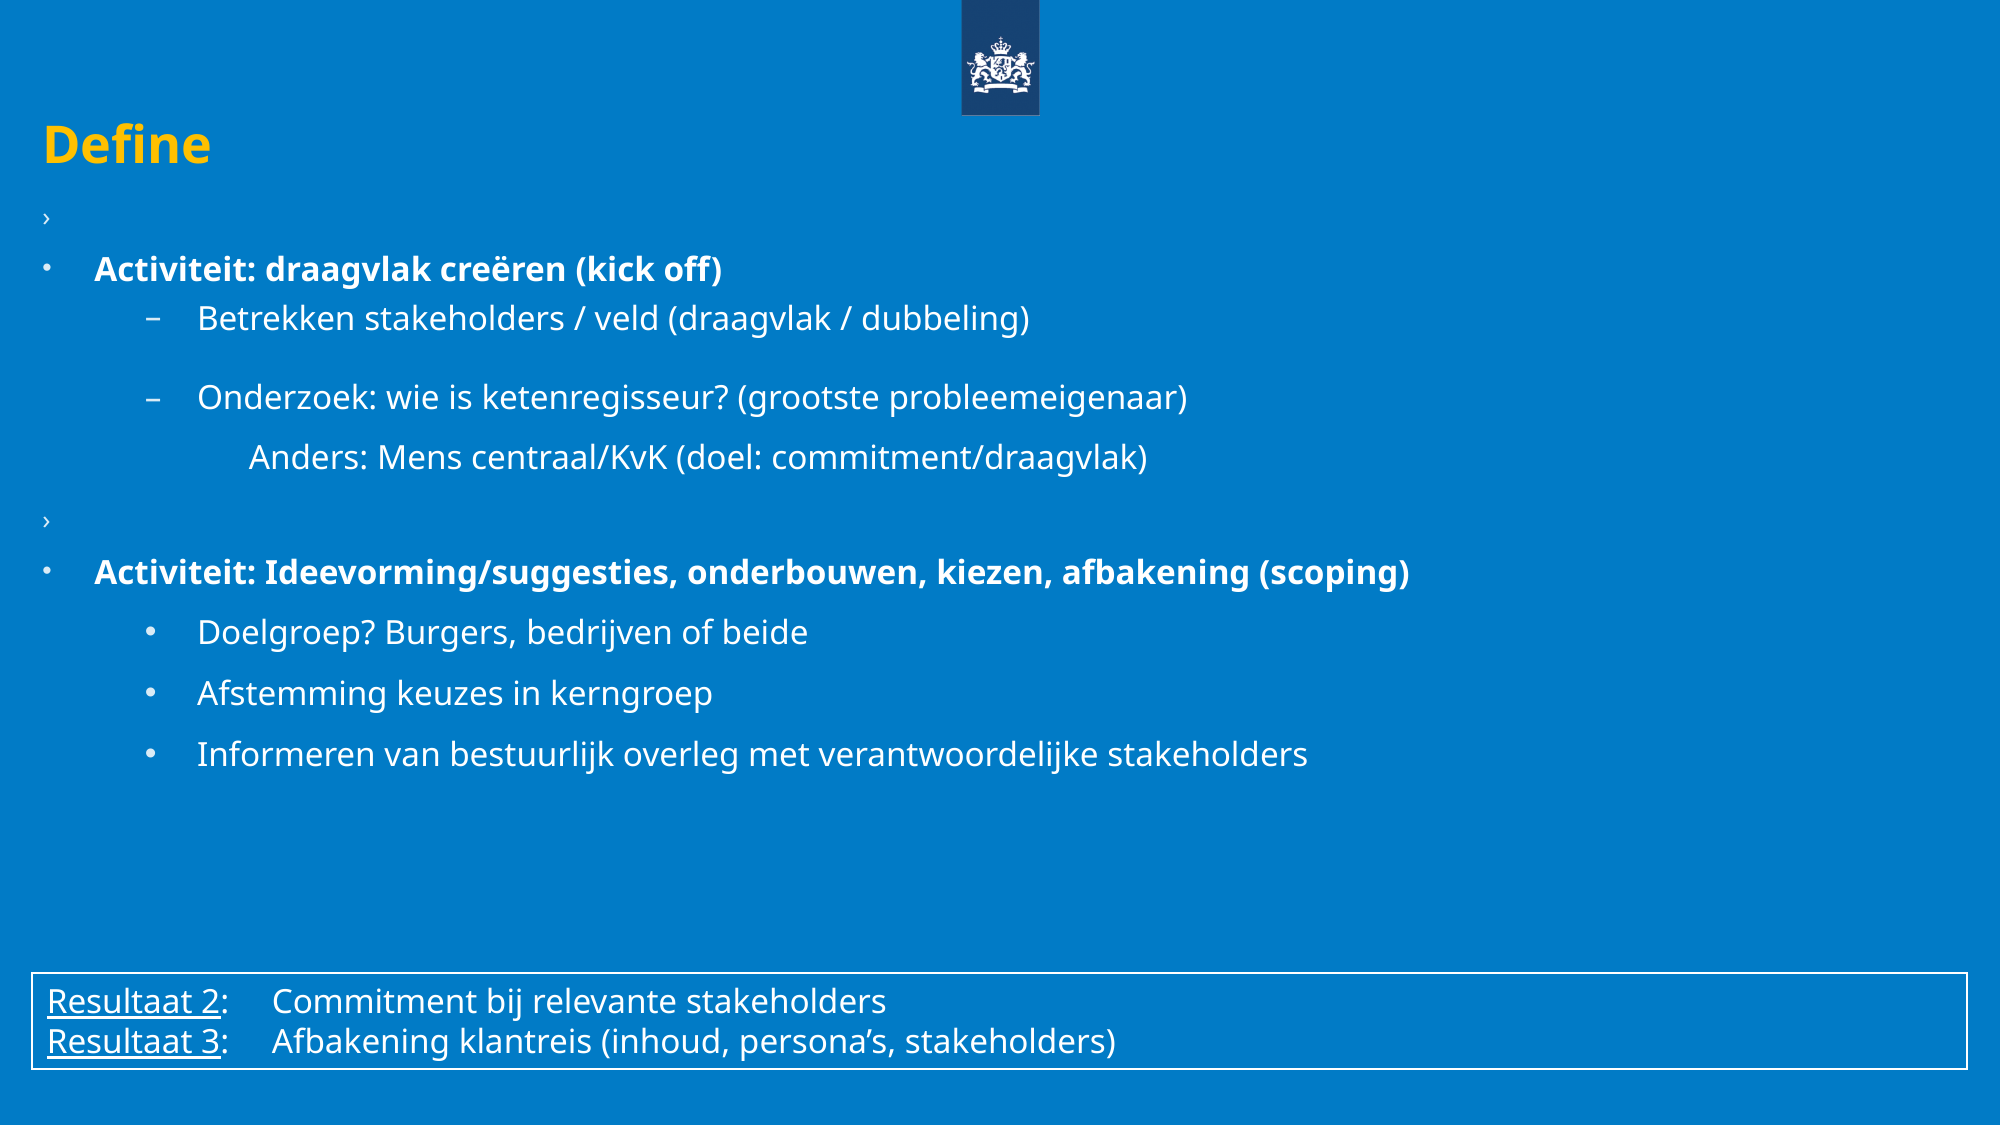

Define
Activiteit: draagvlak creëren (kick off)
Betrekken stakeholders / veld (draagvlak / dubbeling)
Onderzoek: wie is ketenregisseur? (grootste probleemeigenaar)
Anders: Mens centraal/KvK (doel: commitment/draagvlak)
Activiteit: Ideevorming/suggesties, onderbouwen, kiezen, afbakening (scoping)
Doelgroep? Burgers, bedrijven of beide
Afstemming keuzes in kerngroep
Informeren van bestuurlijk overleg met verantwoordelijke stakeholders
Resultaat 2: 	Commitment bij relevante stakeholders
Resultaat 3: 	Afbakening klantreis (inhoud, persona’s, stakeholders)
#4057273 - dinsdag 28 mei 2019